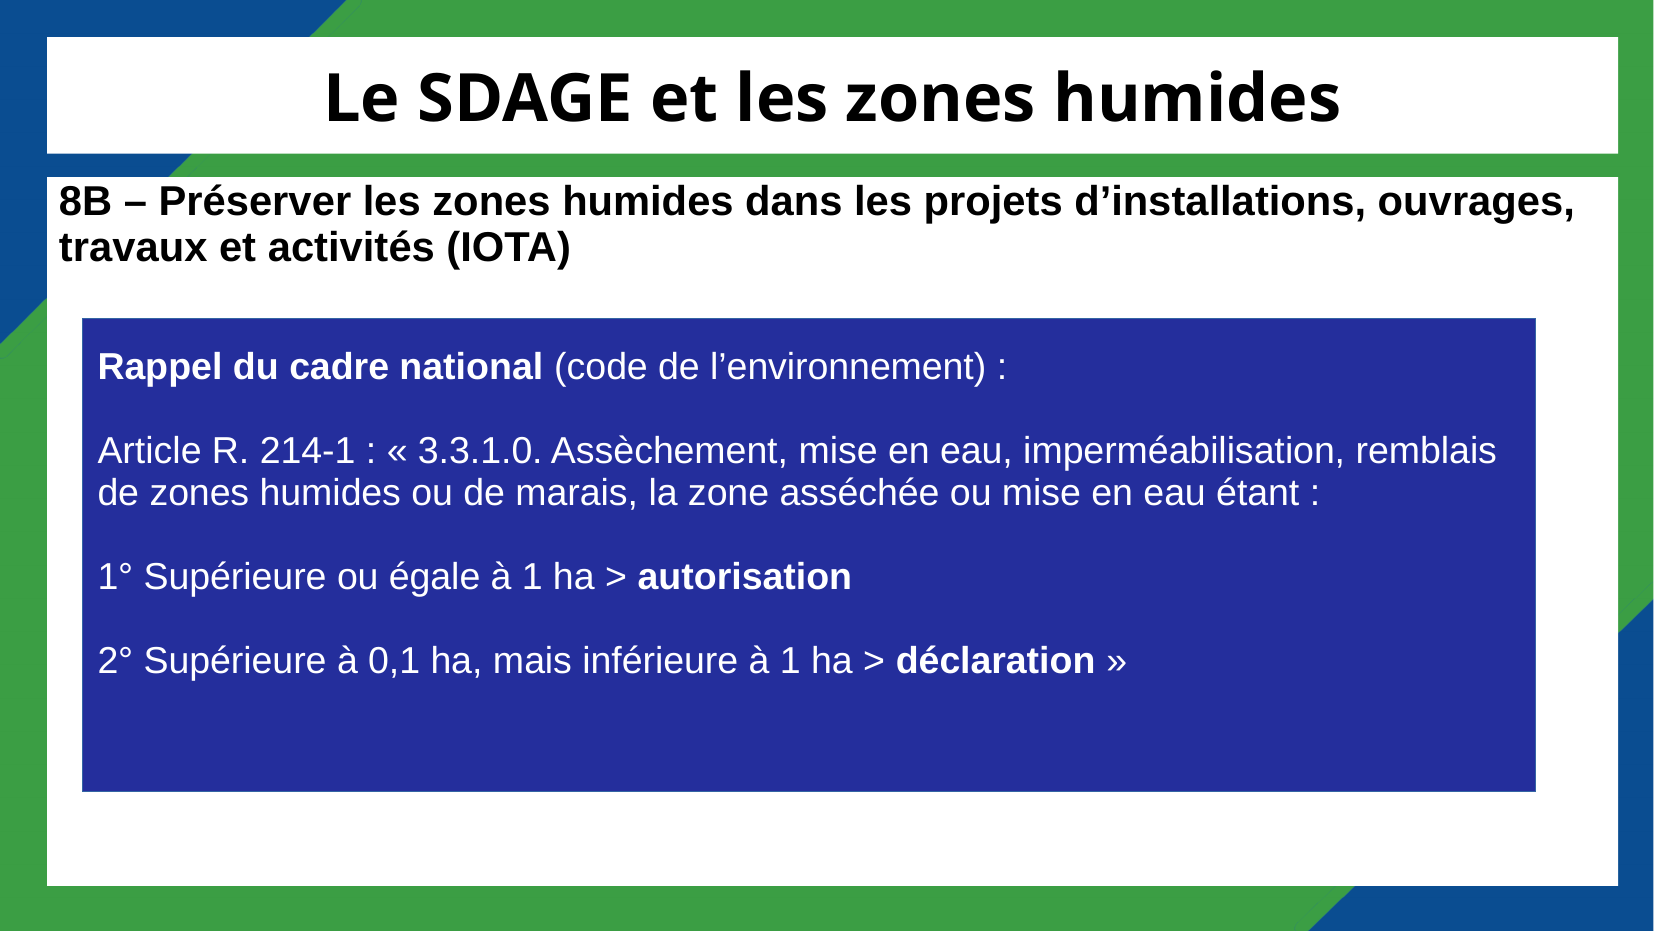

# Le SDAGE et les zones humides
8B – Préserver les zones humides dans les projets d’installations, ouvrages, travaux et activités (IOTA)
Rappel du cadre national (code de l’environnement) :
Article R. 214-1 : « 3.3.1.0. Assèchement, mise en eau, imperméabilisation, remblais
de zones humides ou de marais, la zone asséchée ou mise en eau étant :
1° Supérieure ou égale à 1 ha > autorisation
2° Supérieure à 0,1 ha, mais inférieure à 1 ha > déclaration »